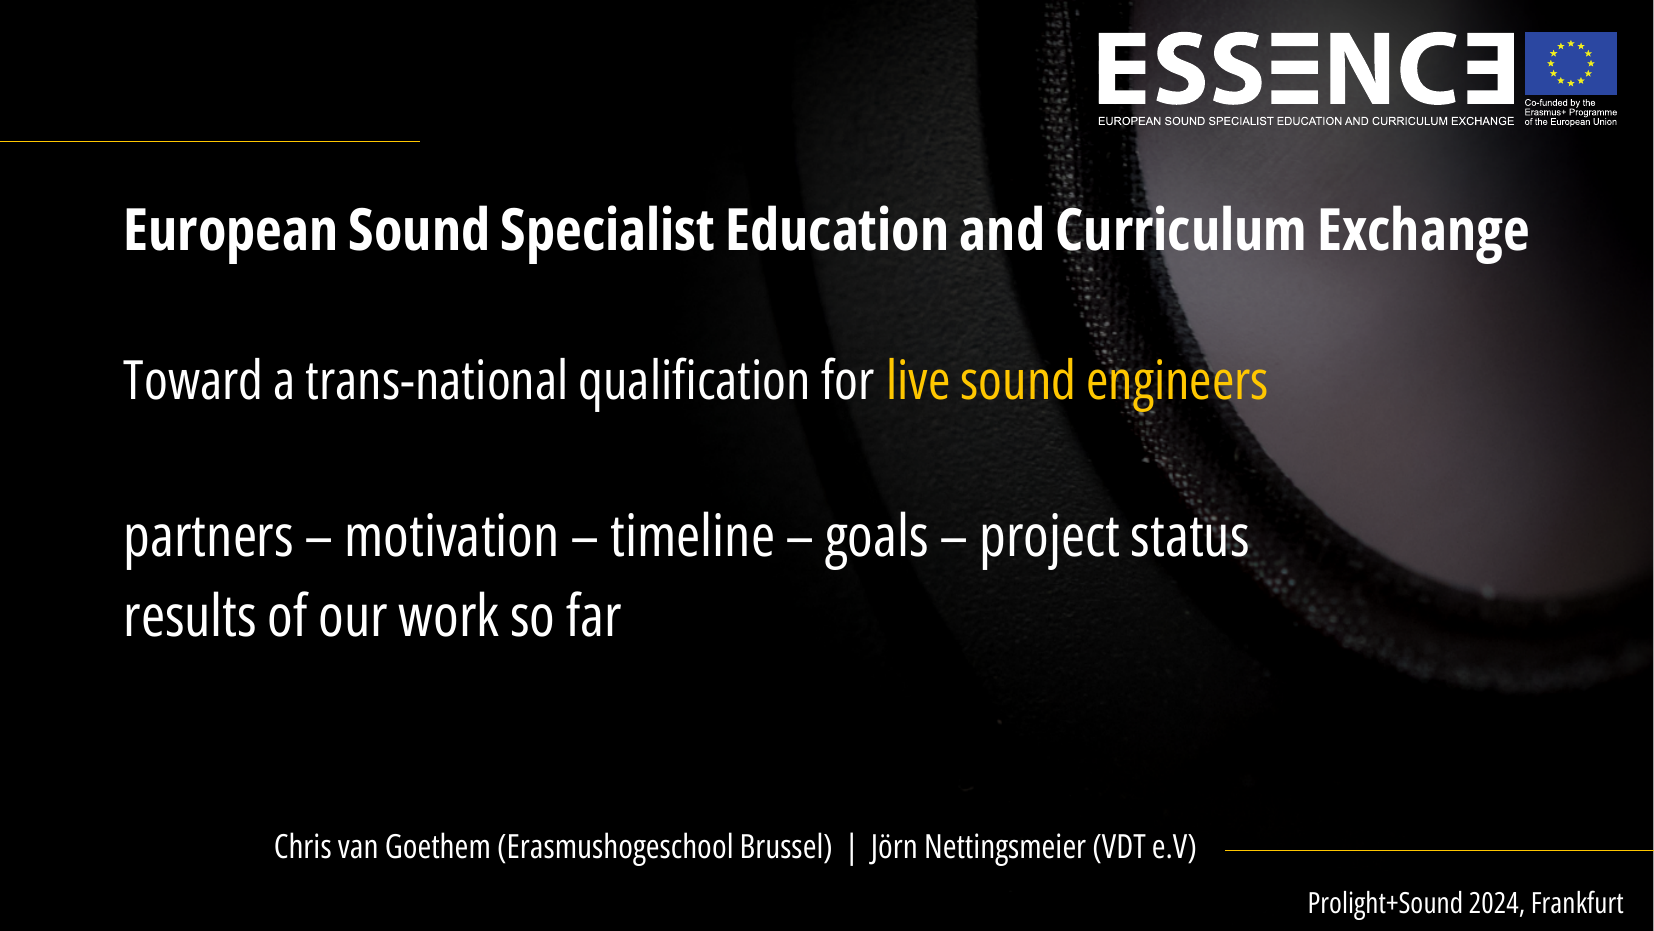

# European Sound Specialist Education and Curriculum Exchange
Toward a trans-national qualification for live sound engineers
partners – motivation – timeline – goals – project status
results of our work so far
		Chris van Goethem (Erasmushogeschool Brussel) | Jörn Nettingsmeier (VDT e.V)